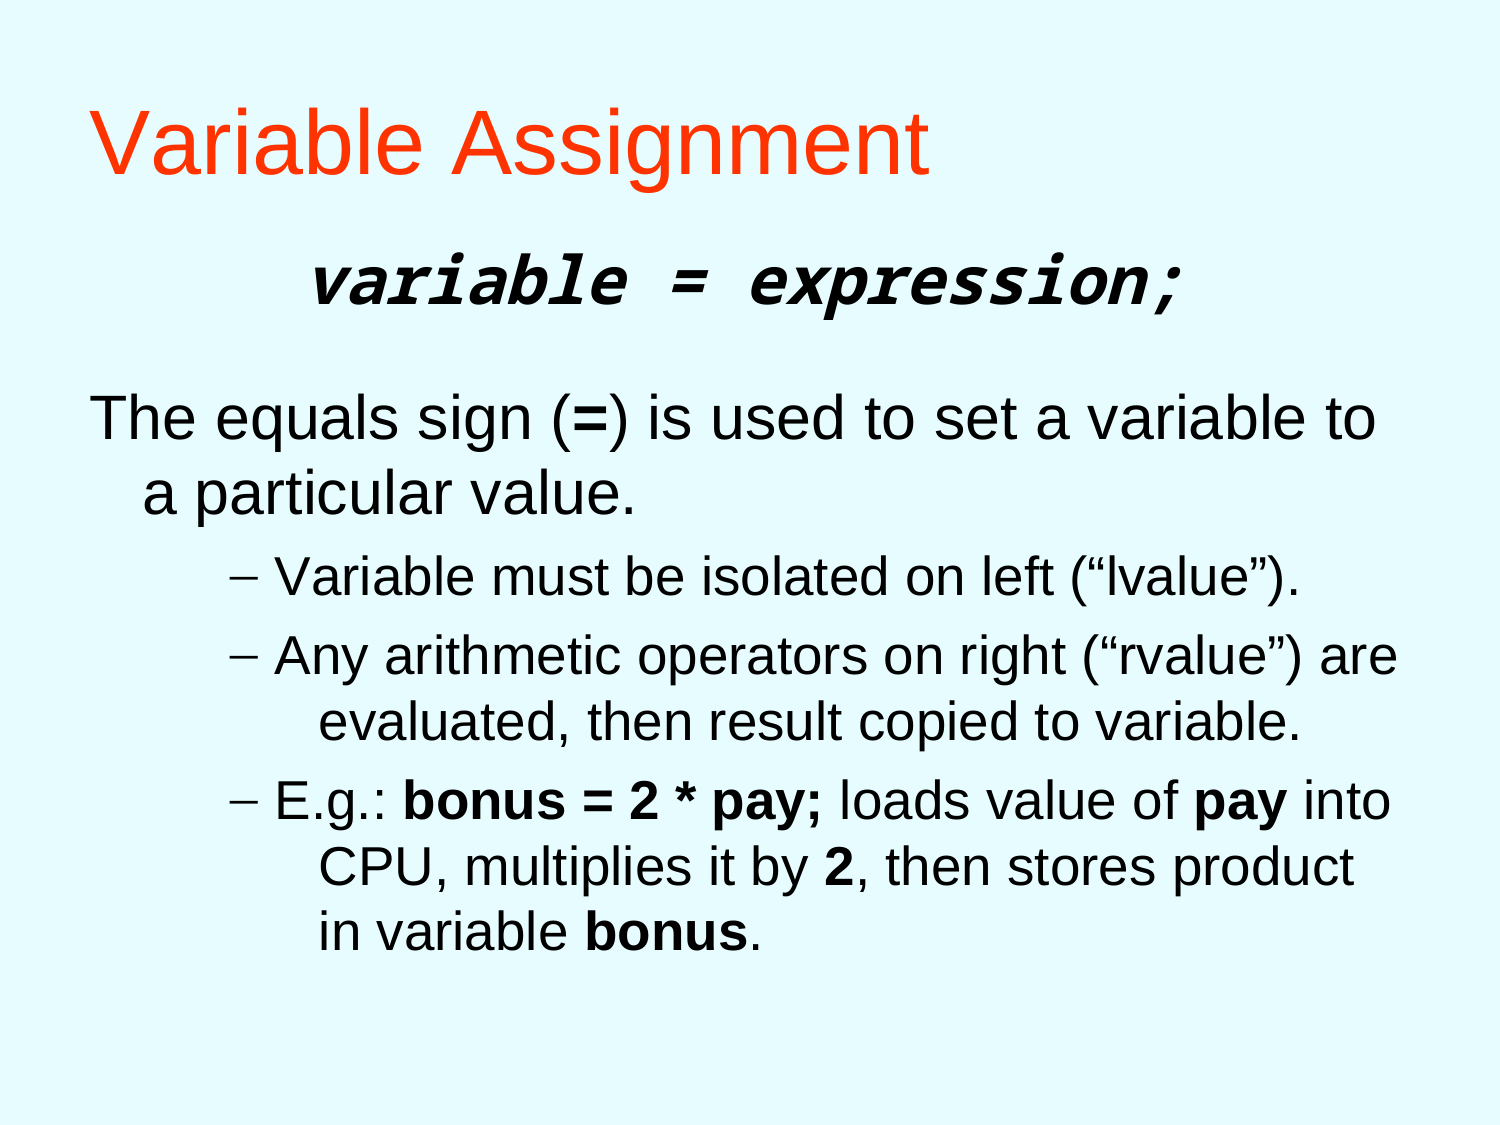

# Variable Assignment
variable = expression;
The equals sign (=) is used to set a variable to a particular value.
Variable must be isolated on left (“lvalue”).
Any arithmetic operators on right (“rvalue”) are evaluated, then result copied to variable.
E.g.: bonus = 2 * pay; loads value of pay into CPU, multiplies it by 2, then stores product in variable bonus.